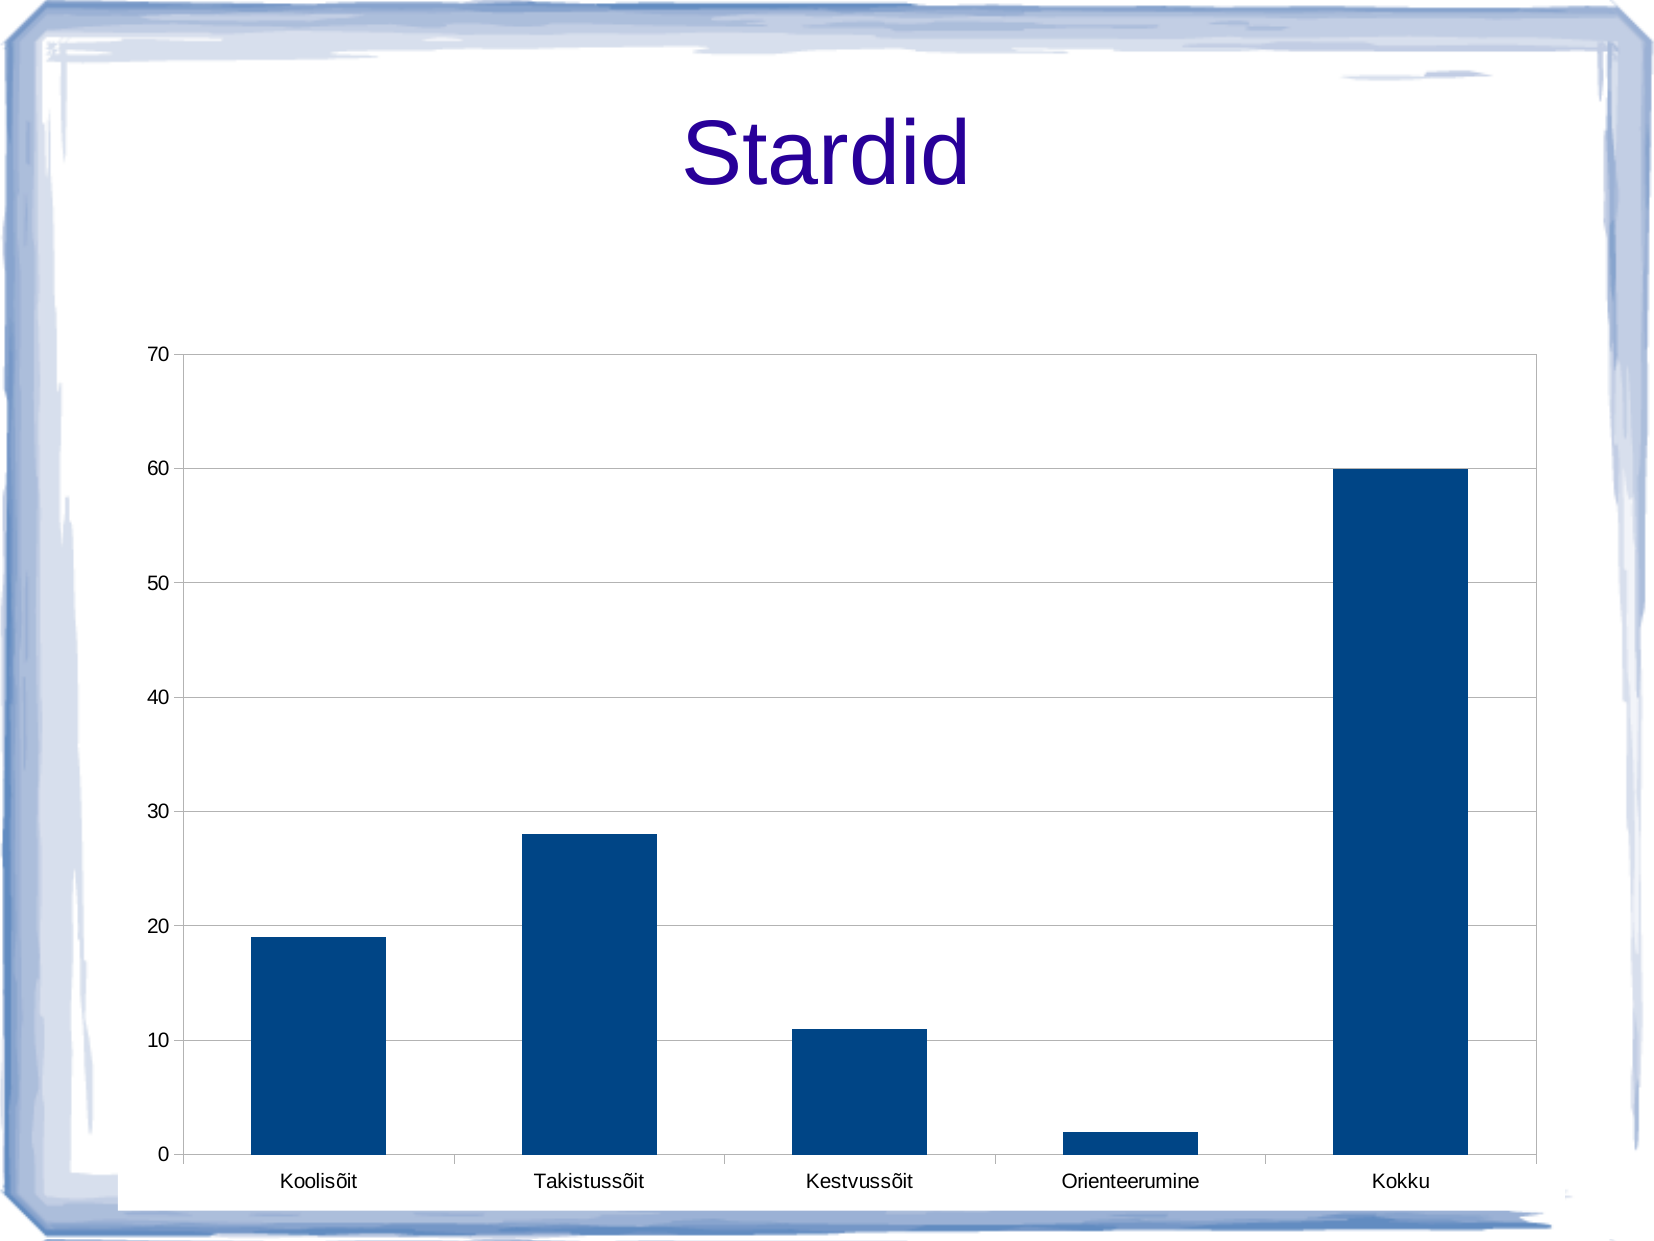

# Stardid
### Chart
| Category | Starte |
|---|---|
| Koolisõit | 19.0 |
| Takistussõit | 28.0 |
| Kestvussõit | 11.0 |
| Orienteerumine | 2.0 |
| Kokku | 60.0 |